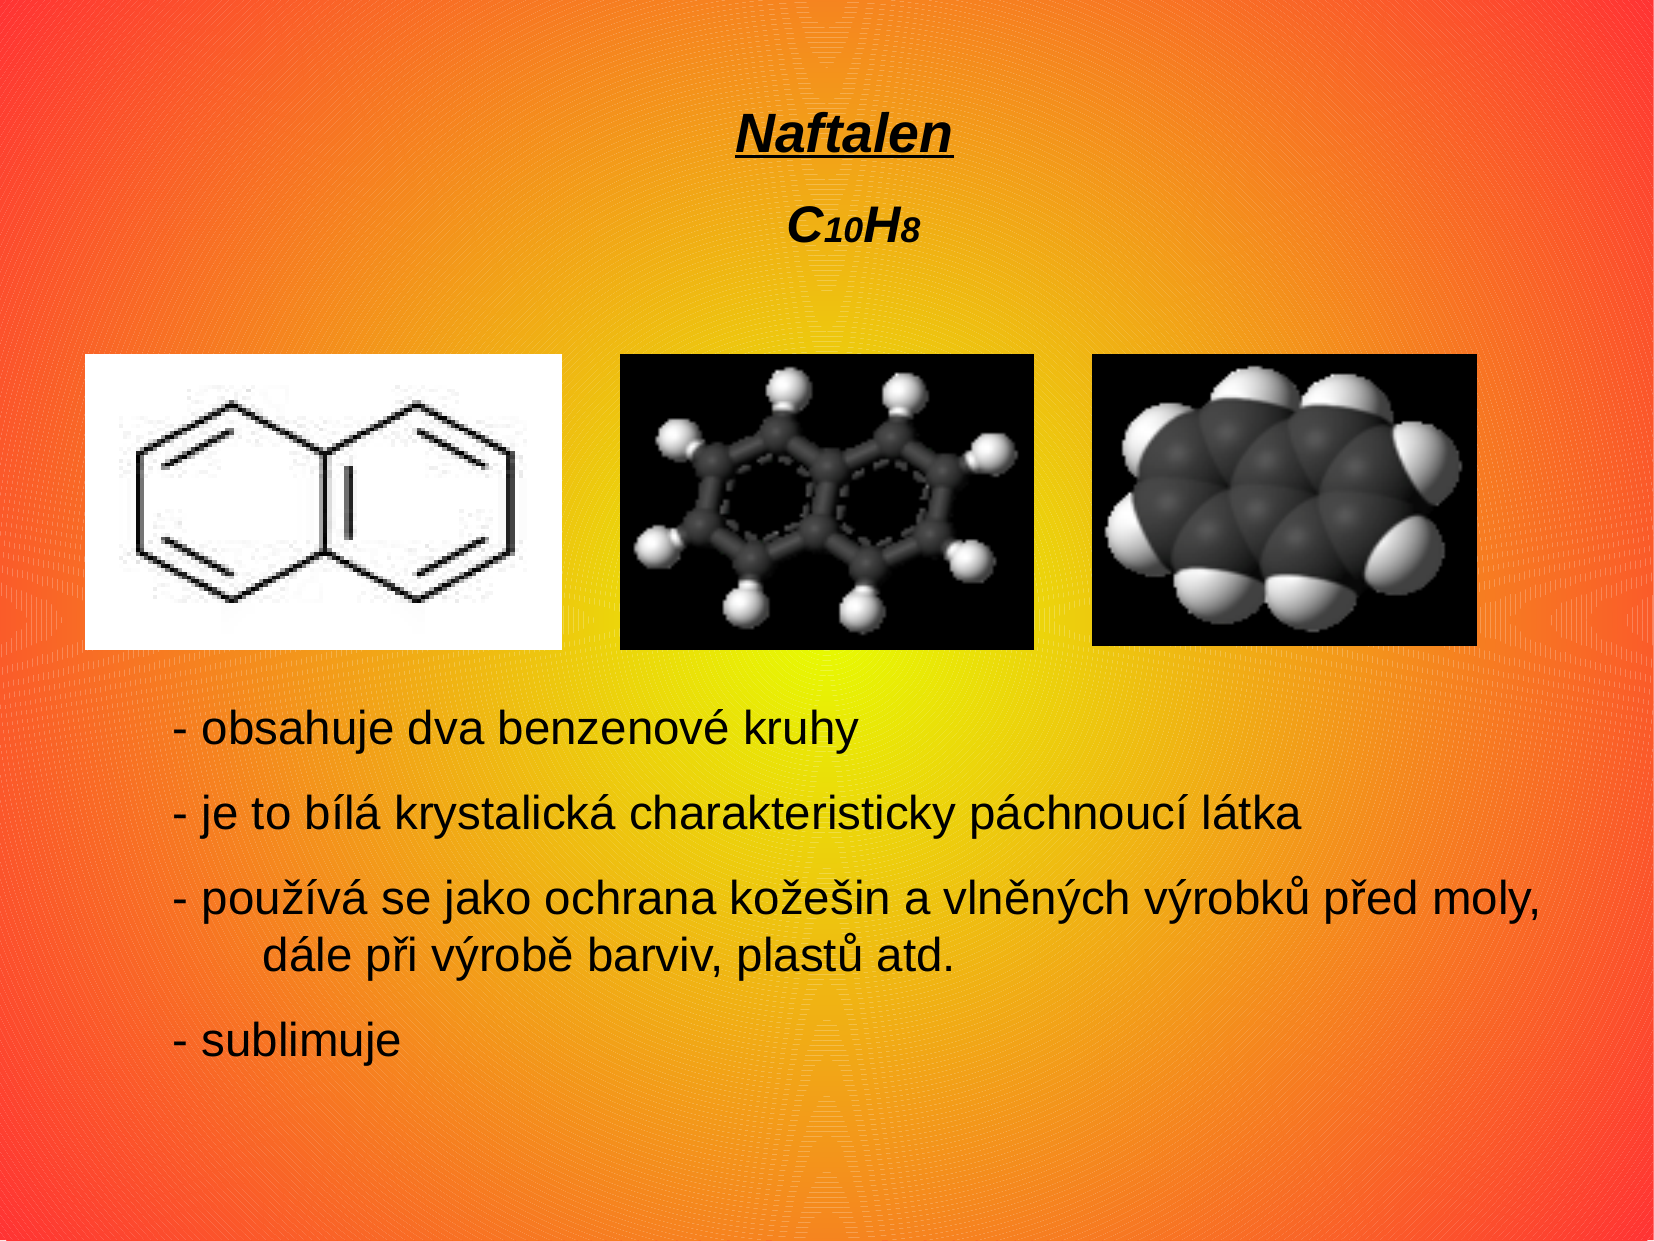

# Naftalen
C10H8
- obsahuje dva benzenové kruhy
- je to bílá krystalická charakteristicky páchnoucí látka
- používá se jako ochrana kožešin a vlněných výrobků před moly, dále při výrobě barviv, plastů atd.
- sublimuje